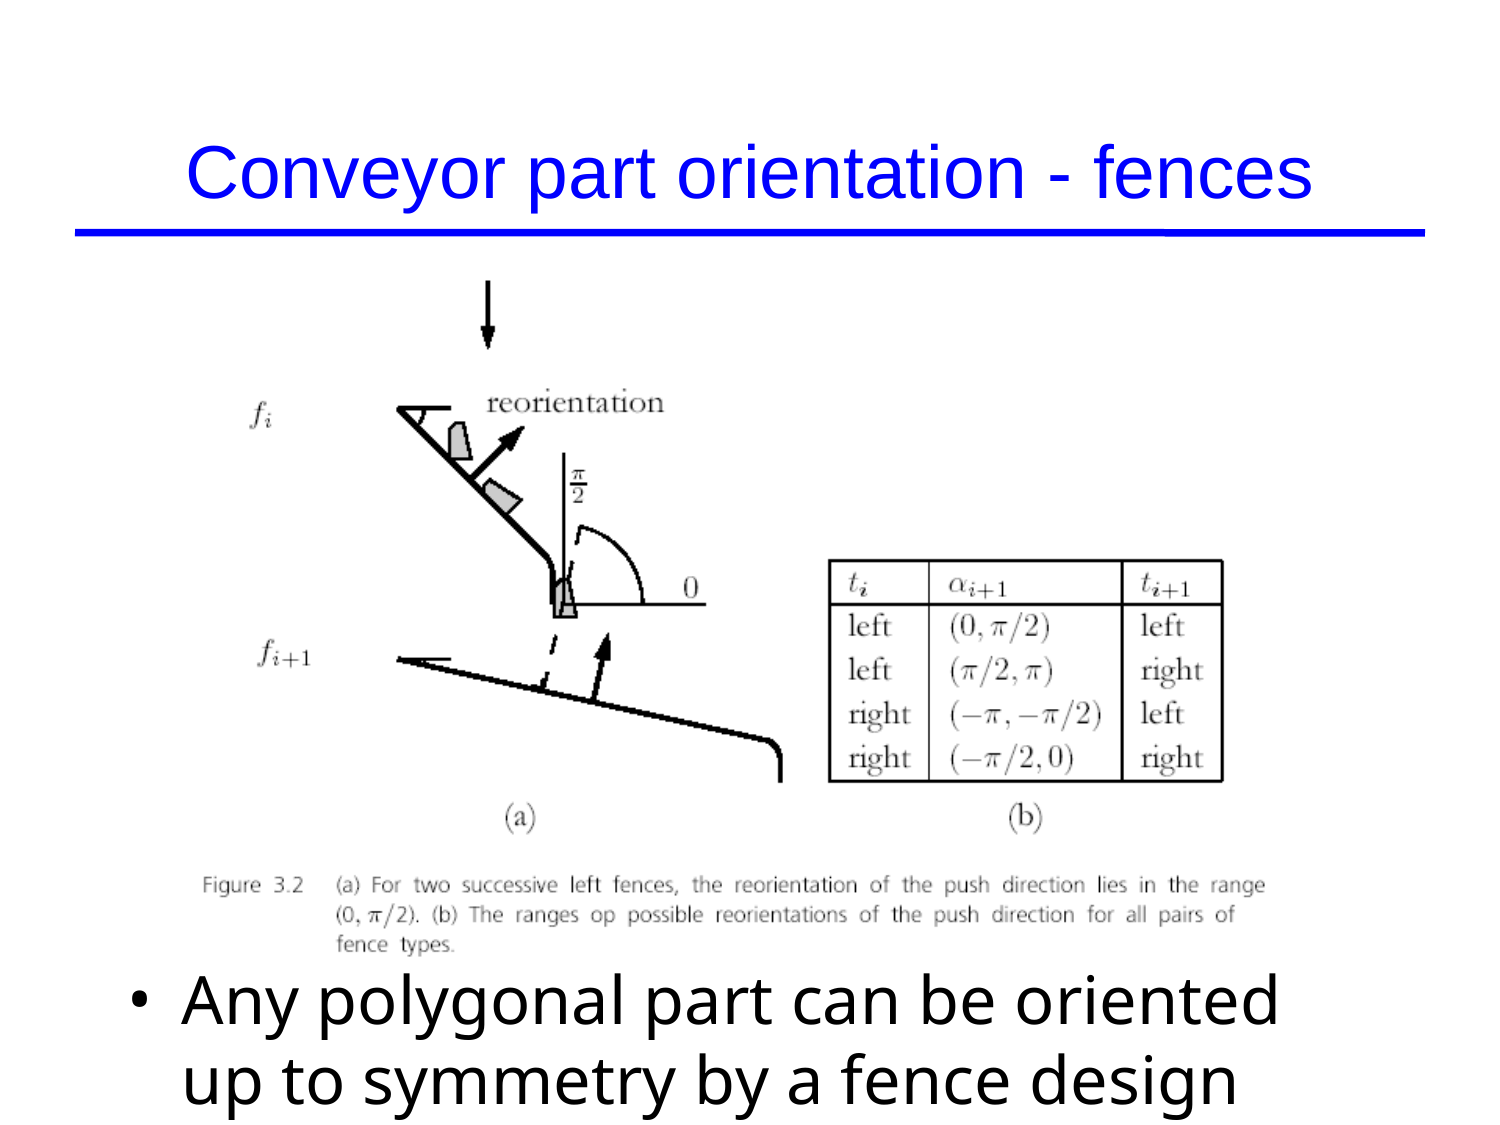

# Conveyor part orientation - fences
Any polygonal part can be oriented up to symmetry by a fence design